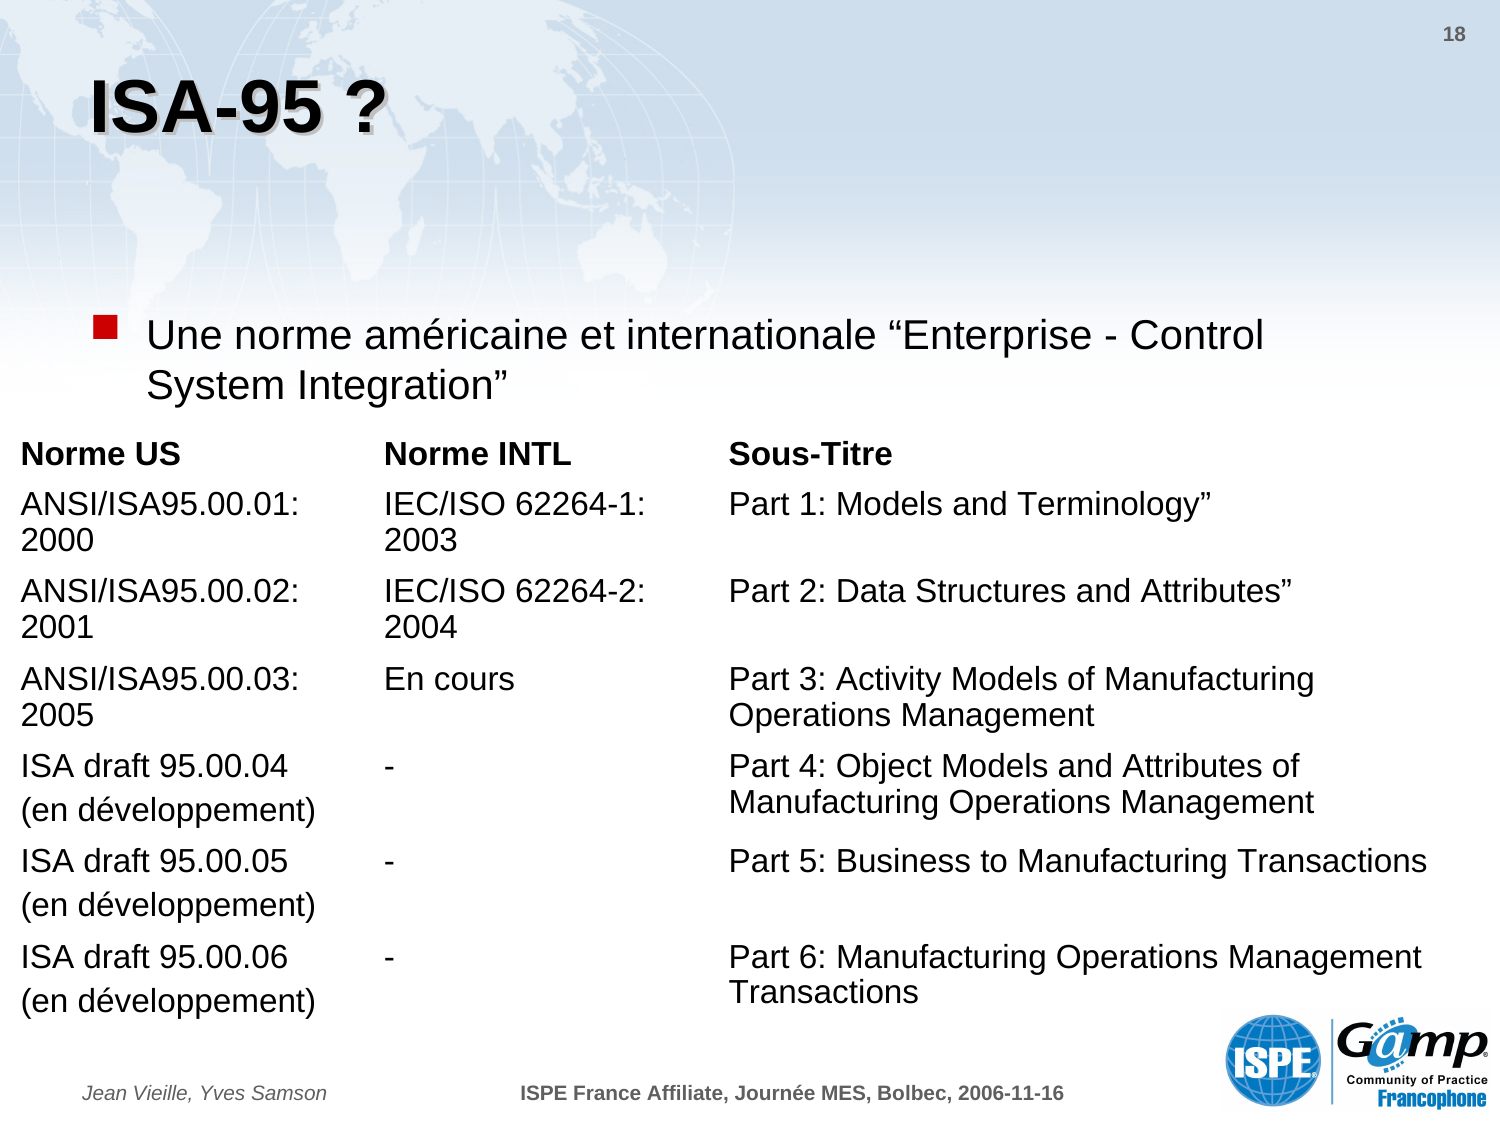

# ISA-95 ?
Une norme américaine et internationale “Enterprise - Control System Integration”
| Norme US | Norme INTL | Sous-Titre |
| --- | --- | --- |
| ANSI/ISA95.00.01: 2000 | IEC/ISO 62264-1: 2003 | Part 1: Models and Terminology” |
| ANSI/ISA95.00.02: 2001 | IEC/ISO 62264-2: 2004 | Part 2: Data Structures and Attributes” |
| ANSI/ISA95.00.03: 2005 | En cours | Part 3: Activity Models of Manufacturing Operations Management |
| ISA draft 95.00.04 (en développement) | - | Part 4: Object Models and Attributes of Manufacturing Operations Management |
| ISA draft 95.00.05 (en développement) | - | Part 5: Business to Manufacturing Transactions |
| ISA draft 95.00.06 (en développement) | - | Part 6: Manufacturing Operations Management Transactions |